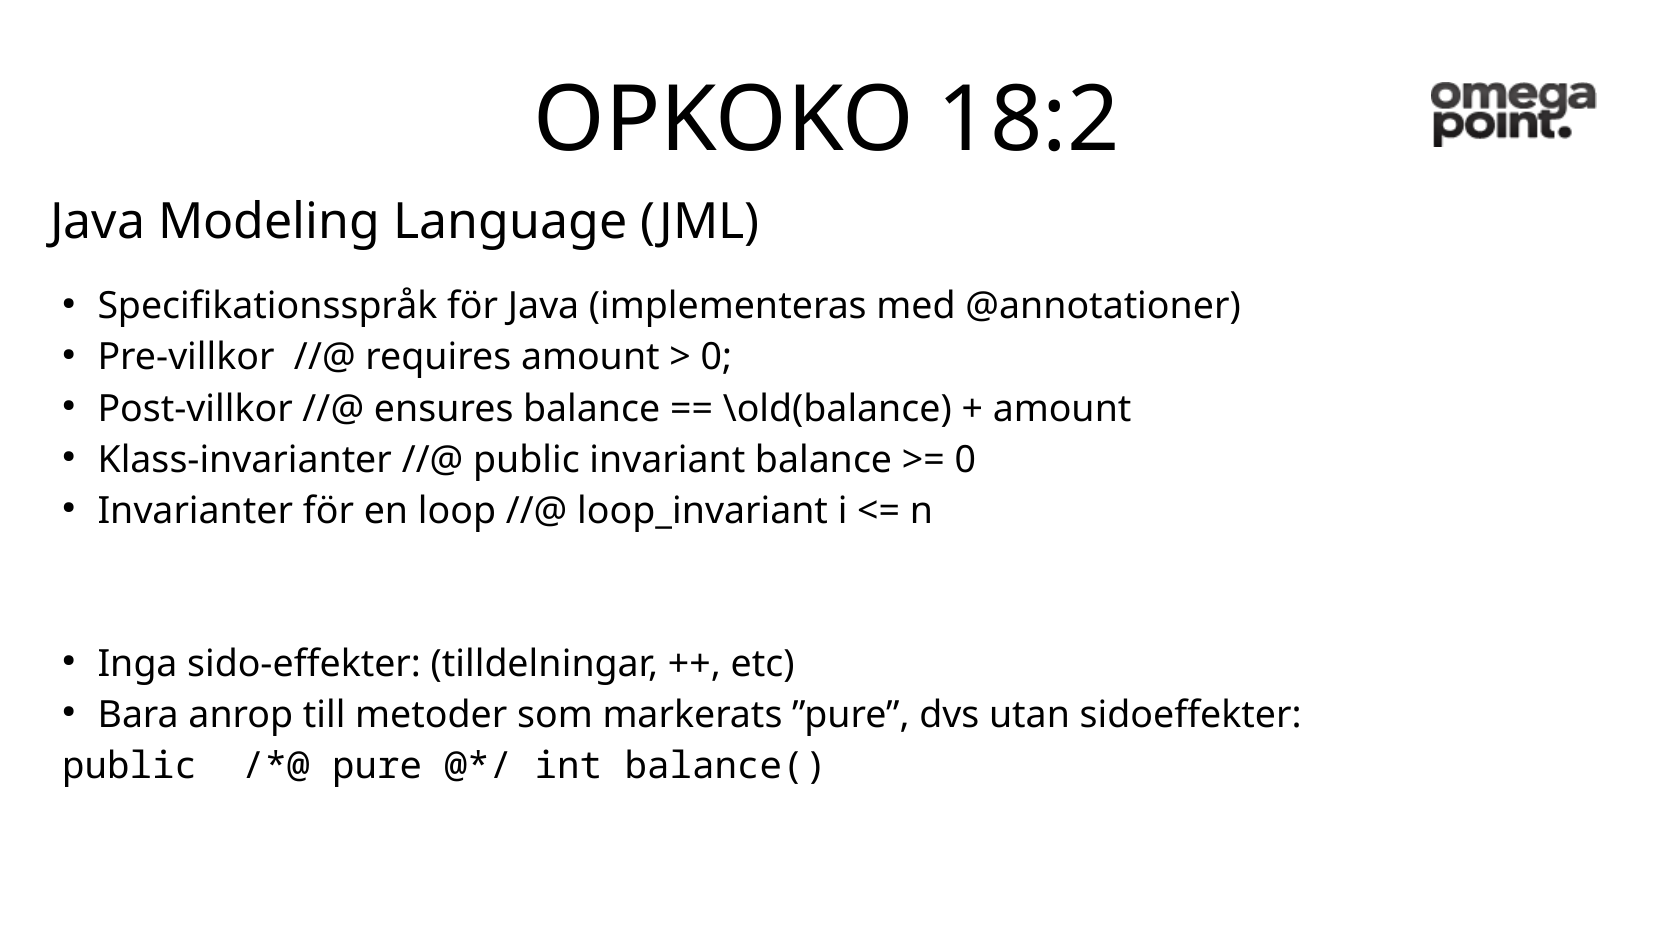

# OPKOKO 18:2
Java Modeling Language (JML)
Specifikationsspråk för Java (implementeras med @annotationer)
Pre-villkor //@ requires amount > 0;
Post-villkor //@ ensures balance == \old(balance) + amount
Klass-invarianter //@ public invariant balance >= 0
Invarianter för en loop //@ loop_invariant i <= n
Inga sido-effekter: (tilldelningar, ++, etc)
Bara anrop till metoder som markerats ”pure”, dvs utan sidoeffekter:
public /*@ pure @*/ int balance()